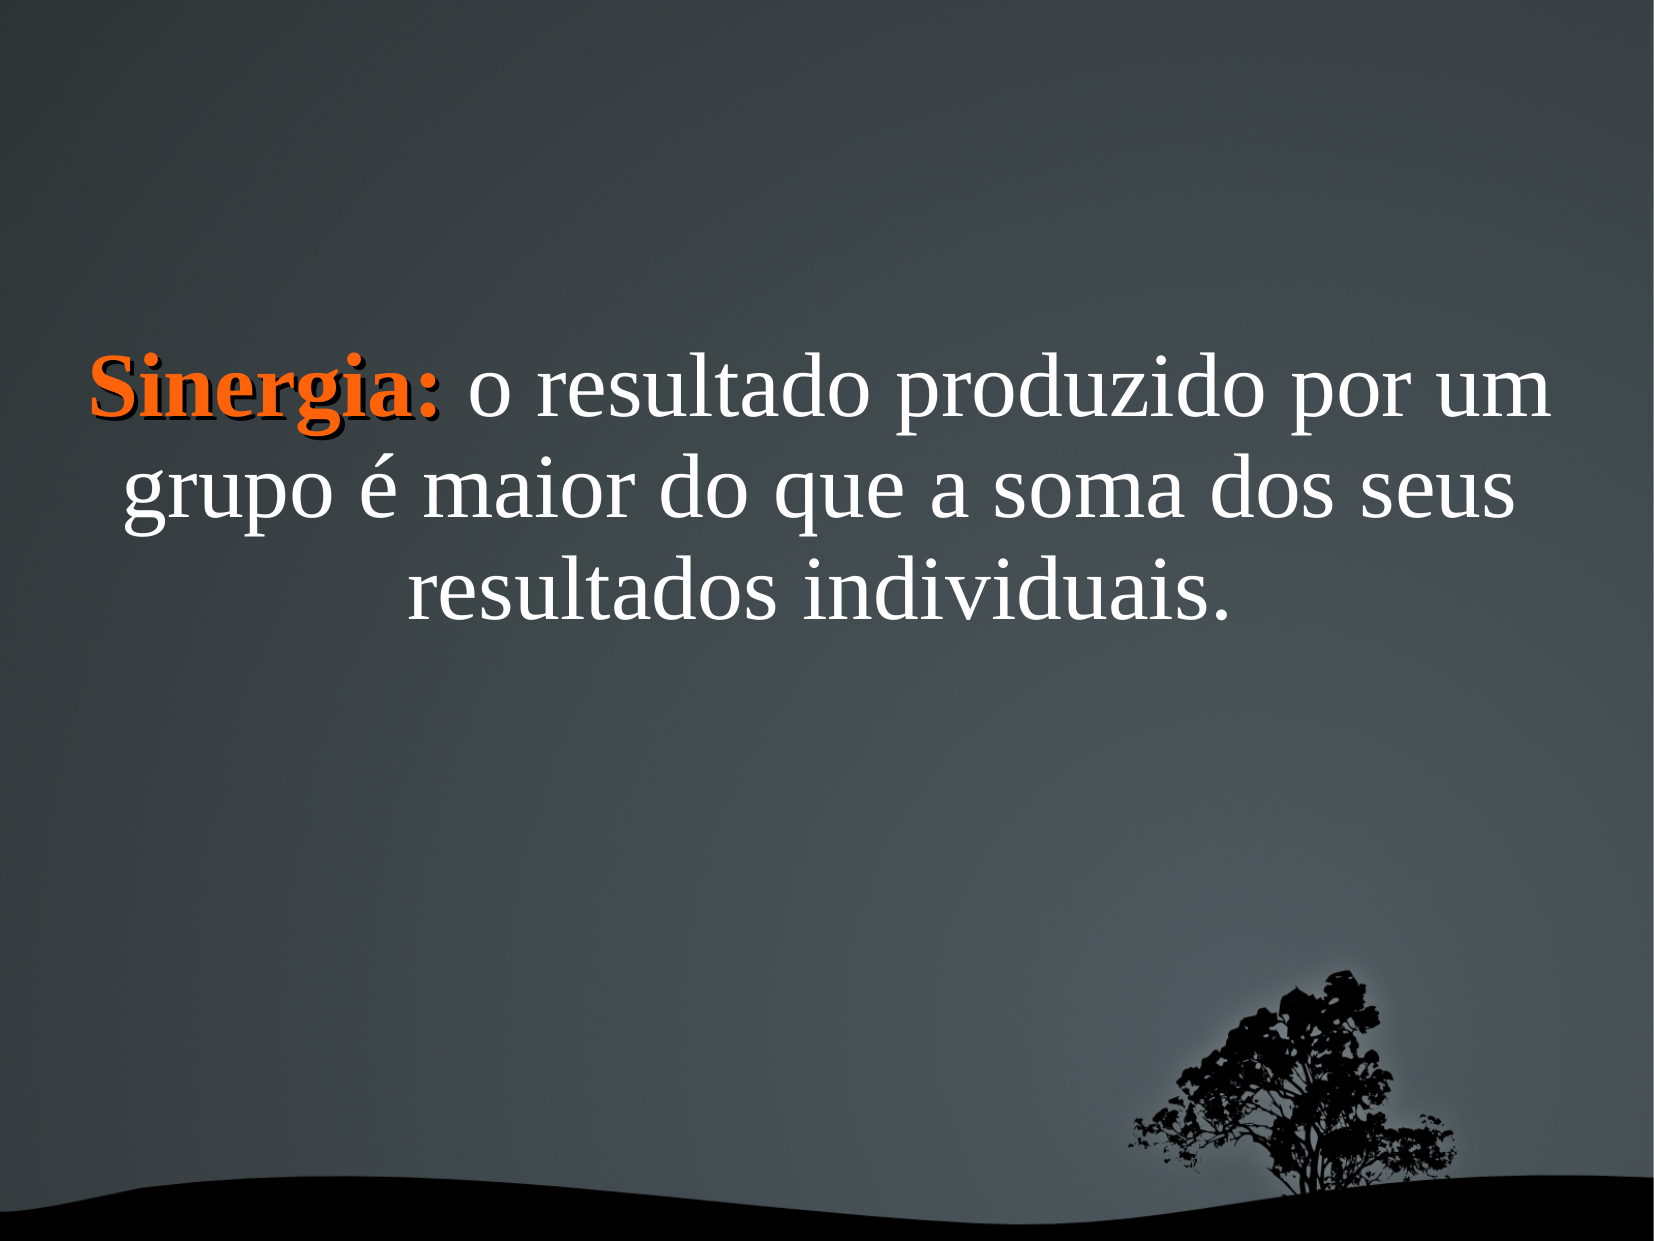

# Sinergia: o resultado produzido por um grupo é maior do que a soma dos seus resultados individuais.